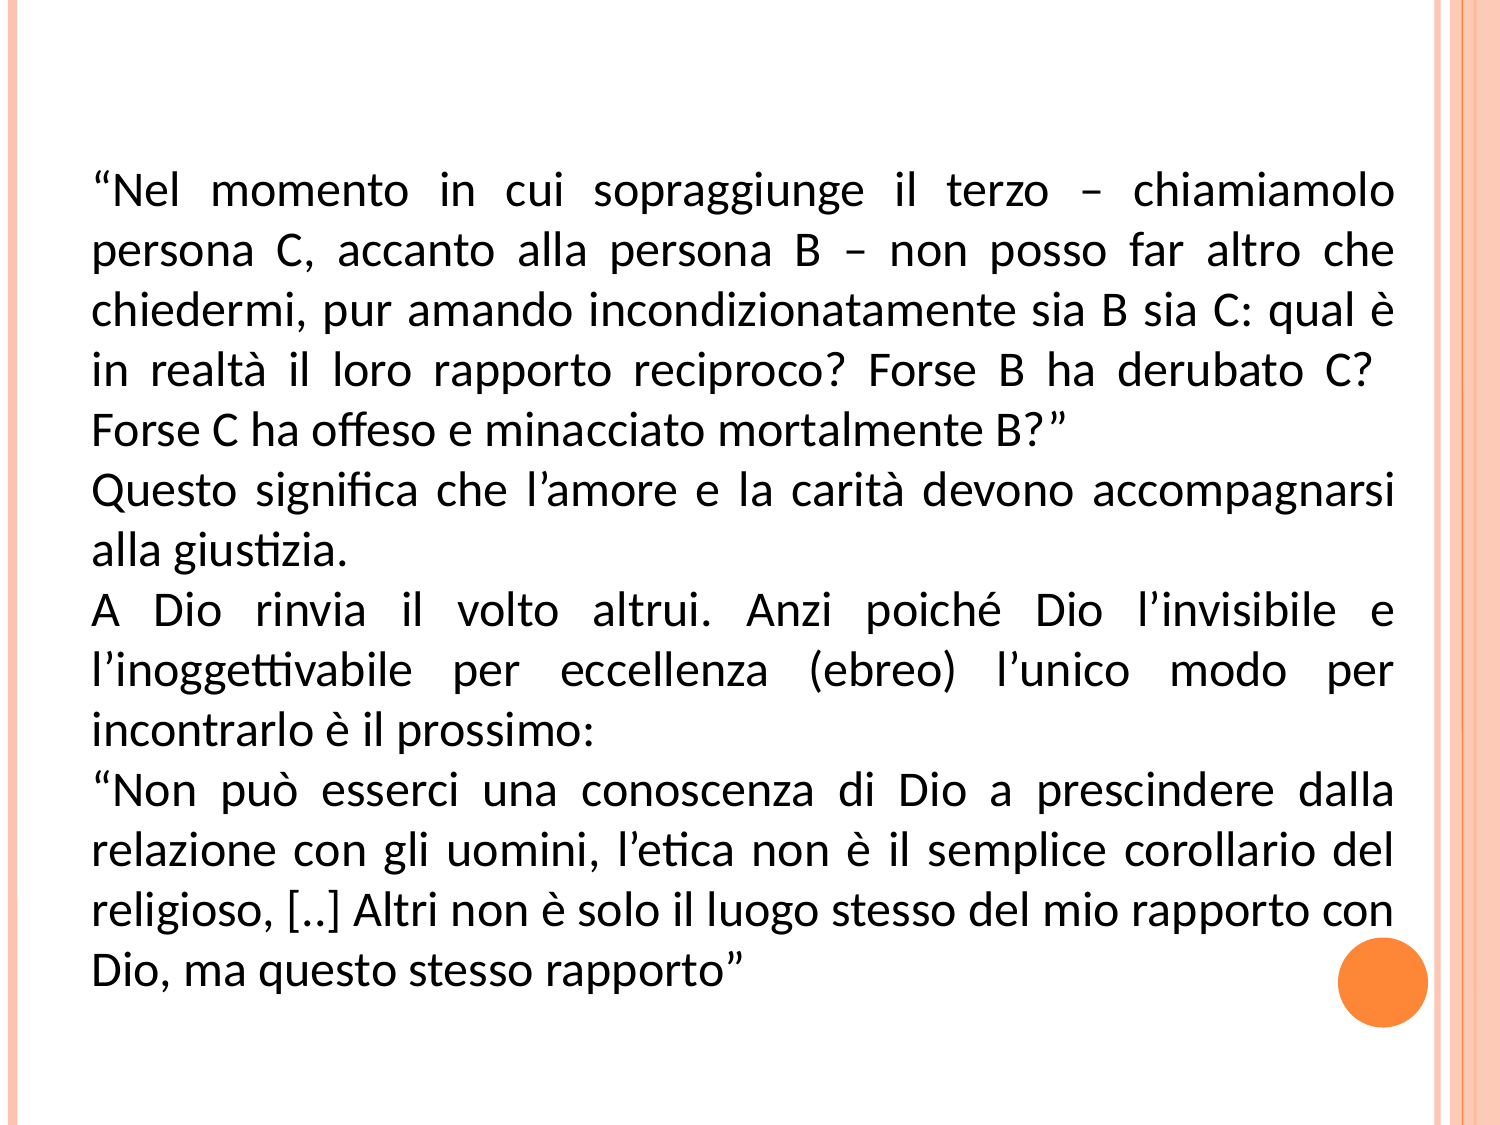

“Nel momento in cui sopraggiunge il terzo – chiamiamolo persona C, accanto alla persona B – non posso far altro che chiedermi, pur amando incondizionatamente sia B sia C: qual è in realtà il loro rapporto reciproco? Forse B ha derubato C? Forse C ha offeso e minacciato mortalmente B?”
Questo significa che l’amore e la carità devono accompagnarsi alla giustizia.
A Dio rinvia il volto altrui. Anzi poiché Dio l’invisibile e l’inoggettivabile per eccellenza (ebreo) l’unico modo per incontrarlo è il prossimo:
“Non può esserci una conoscenza di Dio a prescindere dalla relazione con gli uomini, l’etica non è il semplice corollario del religioso, [..] Altri non è solo il luogo stesso del mio rapporto con Dio, ma questo stesso rapporto”